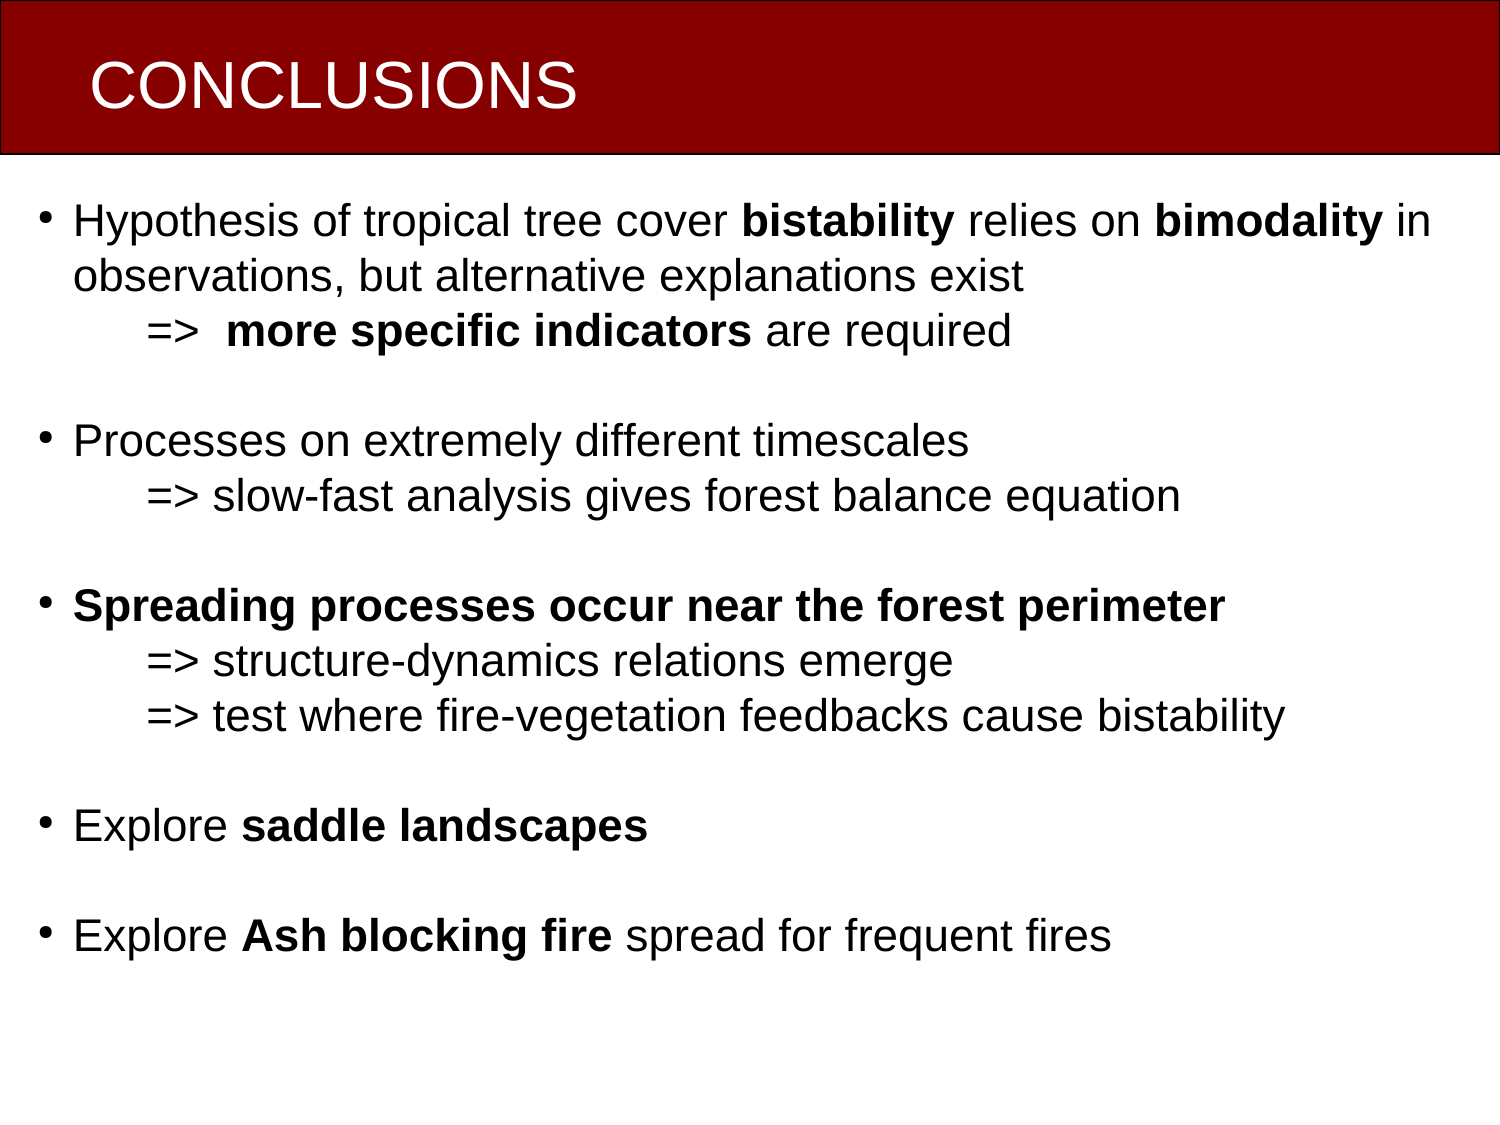

# CONCLUSIONS
Hypothesis of tropical tree cover bistability relies on bimodality in observations, but alternative explanations exist
	=> more specific indicators are required
Processes on extremely different timescales
	=> slow-fast analysis gives forest balance equation
Spreading processes occur near the forest perimeter
	=> structure-dynamics relations emerge
	=> test where fire-vegetation feedbacks cause bistability
Explore saddle landscapes
Explore Ash blocking fire spread for frequent fires